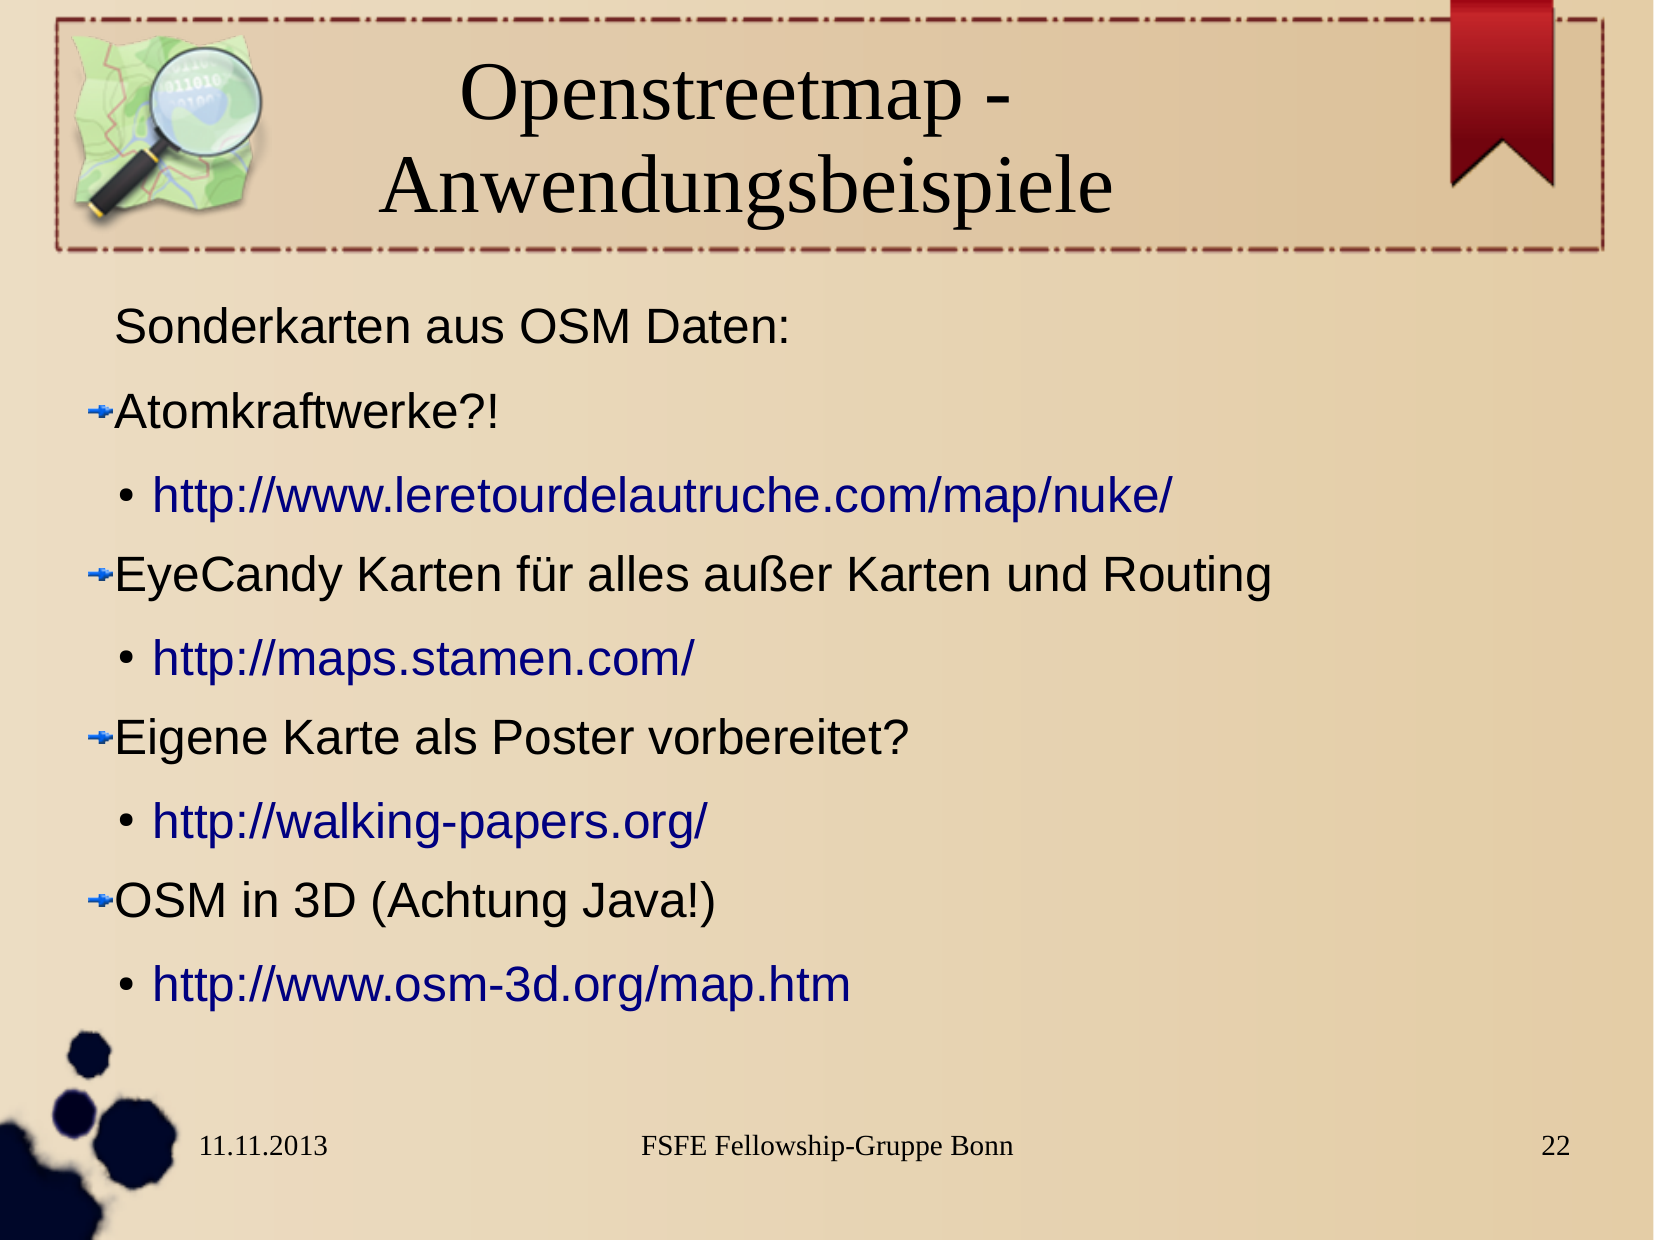

# Openstreetmap - Anwendungsbeispiele
Sonderkarten aus OSM Daten:
Atomkraftwerke?!
http://www.leretourdelautruche.com/map/nuke/
EyeCandy Karten für alles außer Karten und Routing
http://maps.stamen.com/
Eigene Karte als Poster vorbereitet?
http://walking-papers.org/
OSM in 3D (Achtung Java!)
http://www.osm-3d.org/map.htm
 11.11.2013
FSFE Fellowship-Gruppe Bonn
22